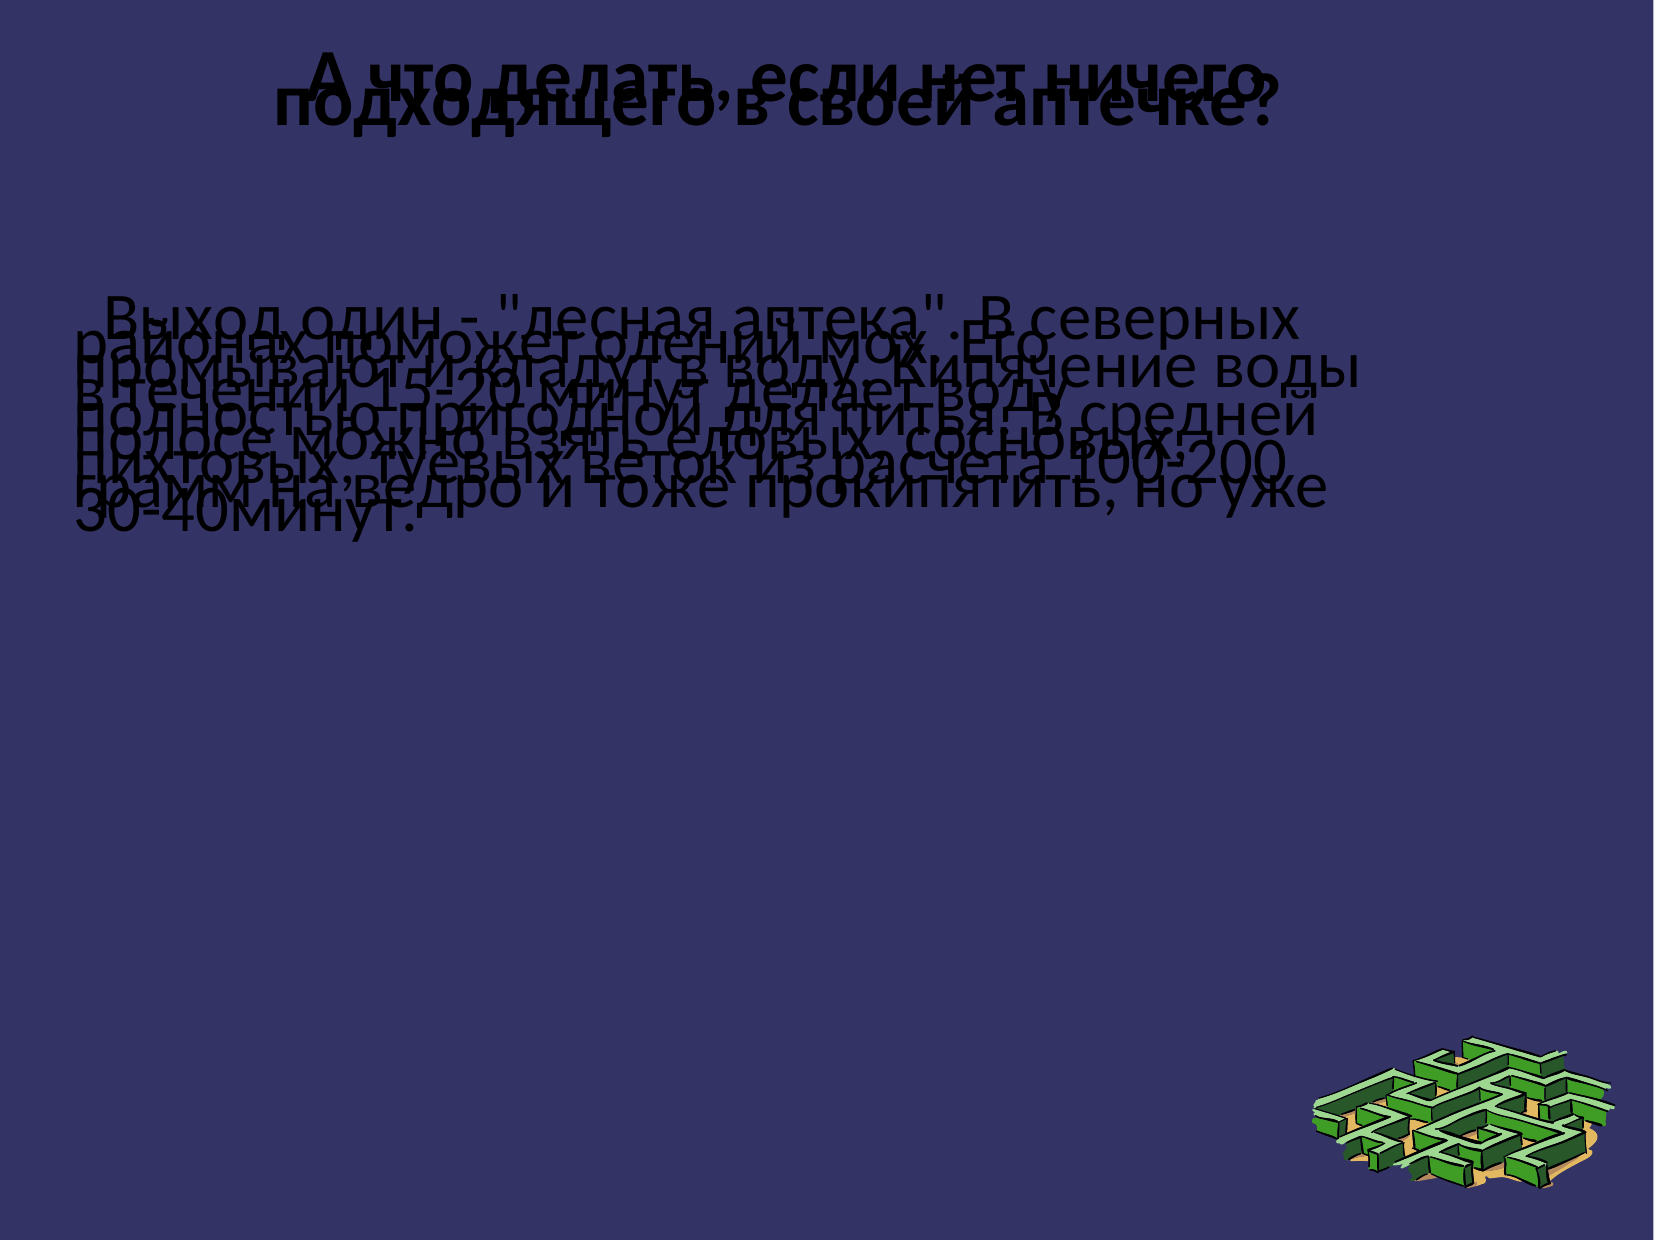

А что делать, если нет ничего подходящего в своей аптечке?
 Выход один - "лесная аптека". В северных районах поможет олений мох. Его промывают и кладут в воду. Кипячение воды в течении 15-20 минут делает воду полностью пригодной для питья. В средней полосе можно взять еловых, сосновых, пихтовых, туевых веток из расчета 100-200 грамм на ведро и тоже прокипятить, но уже 30-40минут.